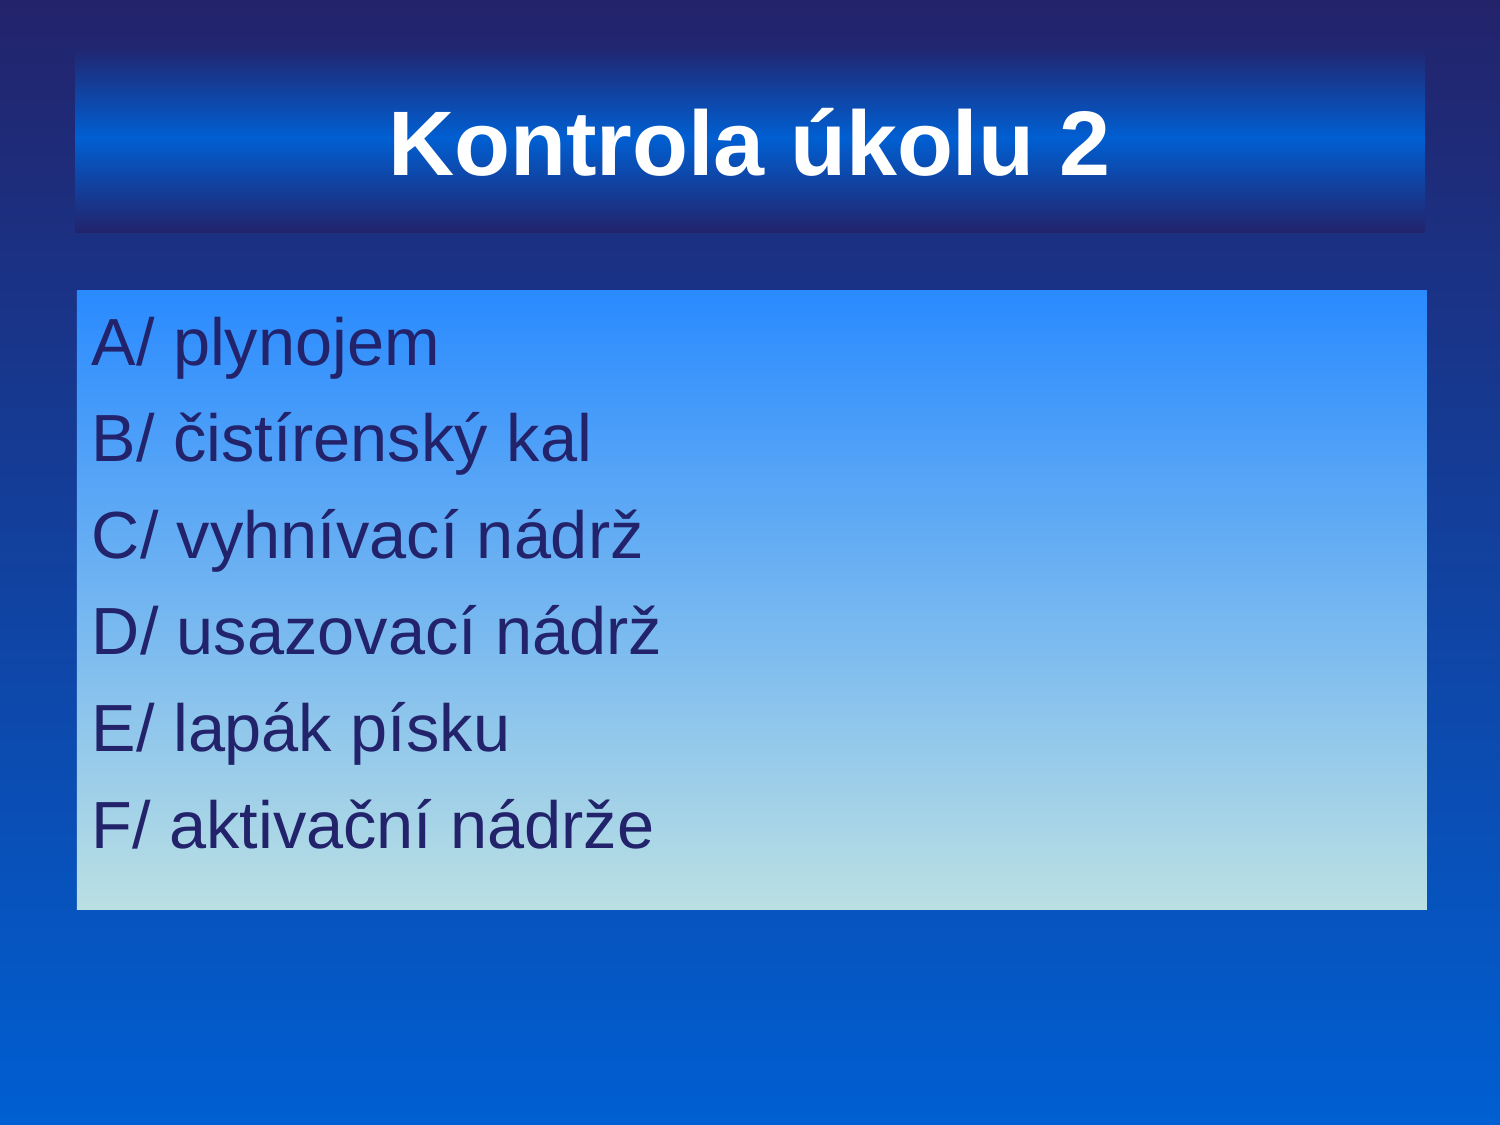

# Kontrola úkolu 2
A/ plynojem
B/ čistírenský kal
C/ vyhnívací nádrž
D/ usazovací nádrž
E/ lapák písku
F/ aktivační nádrže